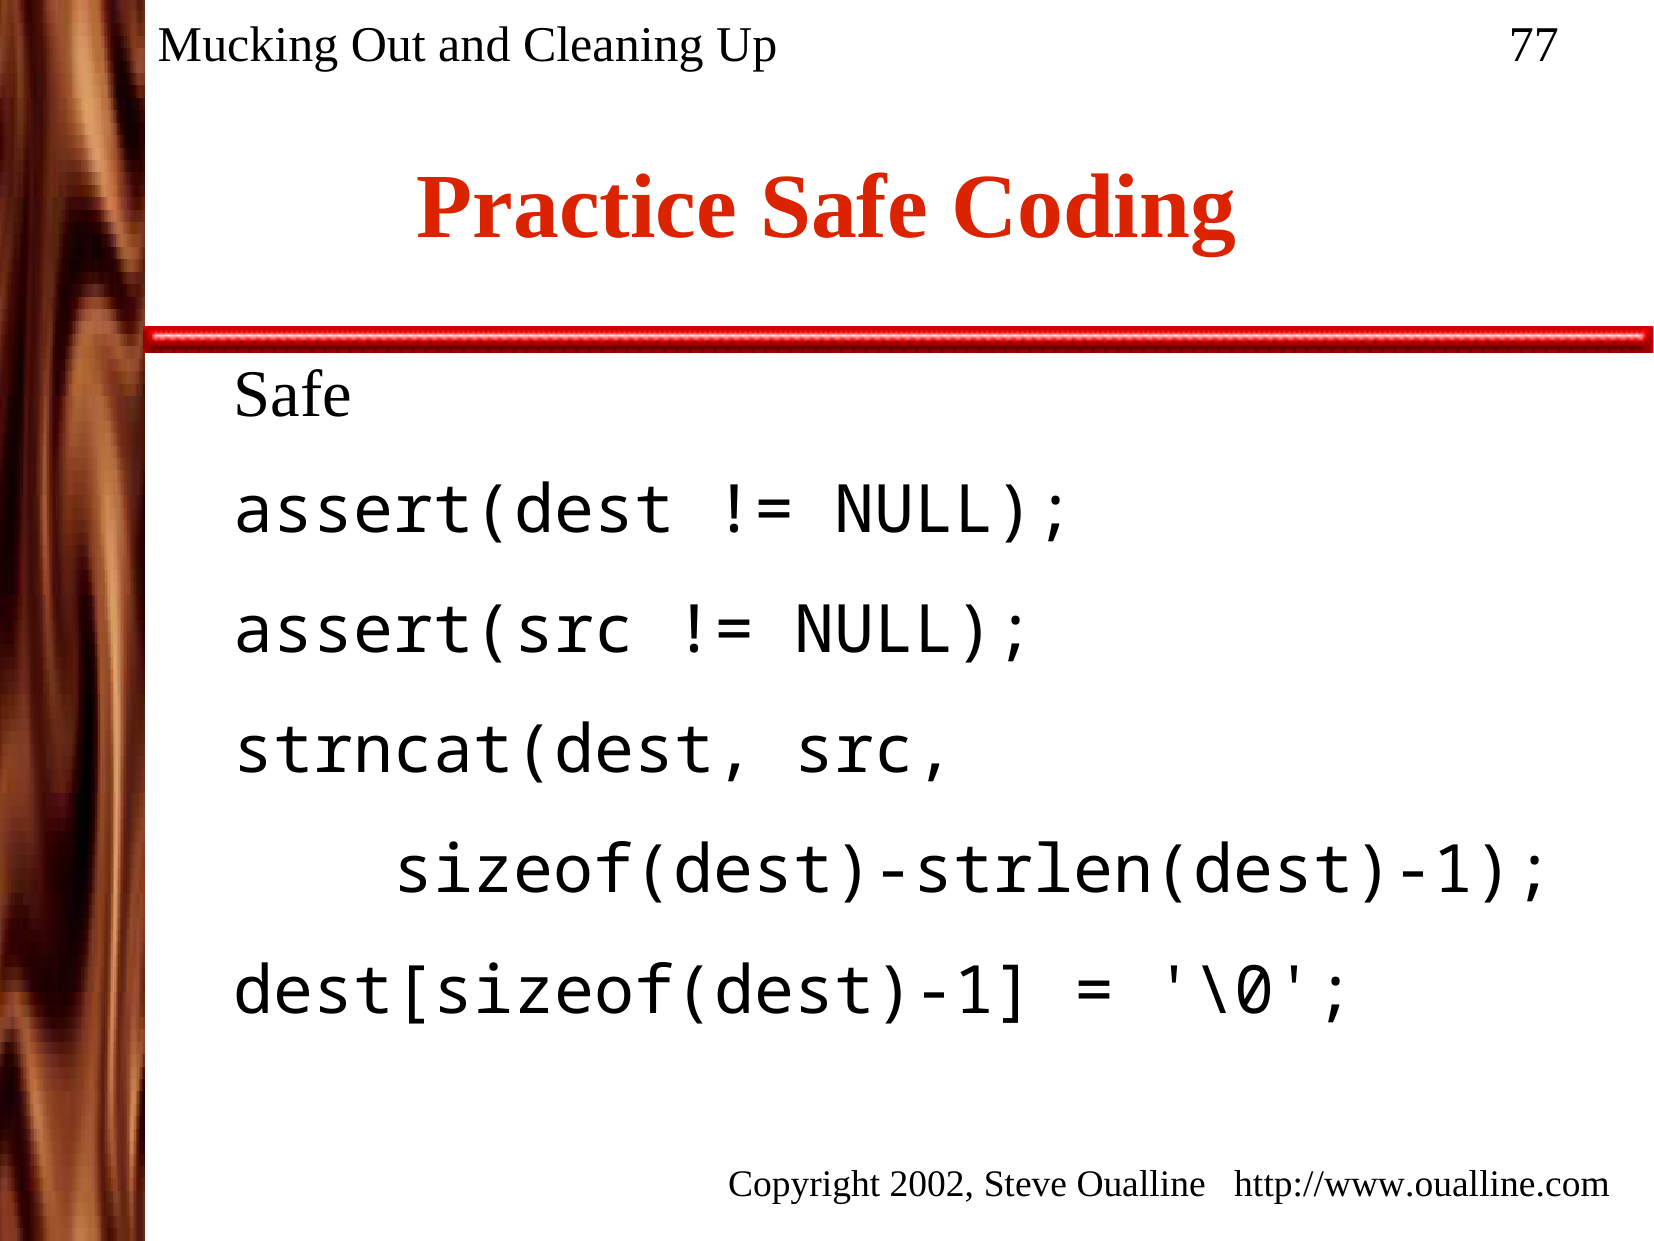

# Practice Safe Coding
Safe
assert(dest != NULL);
assert(src != NULL);
strncat(dest, src,
 sizeof(dest)-strlen(dest)-1);
dest[sizeof(dest)-1] = '\0';